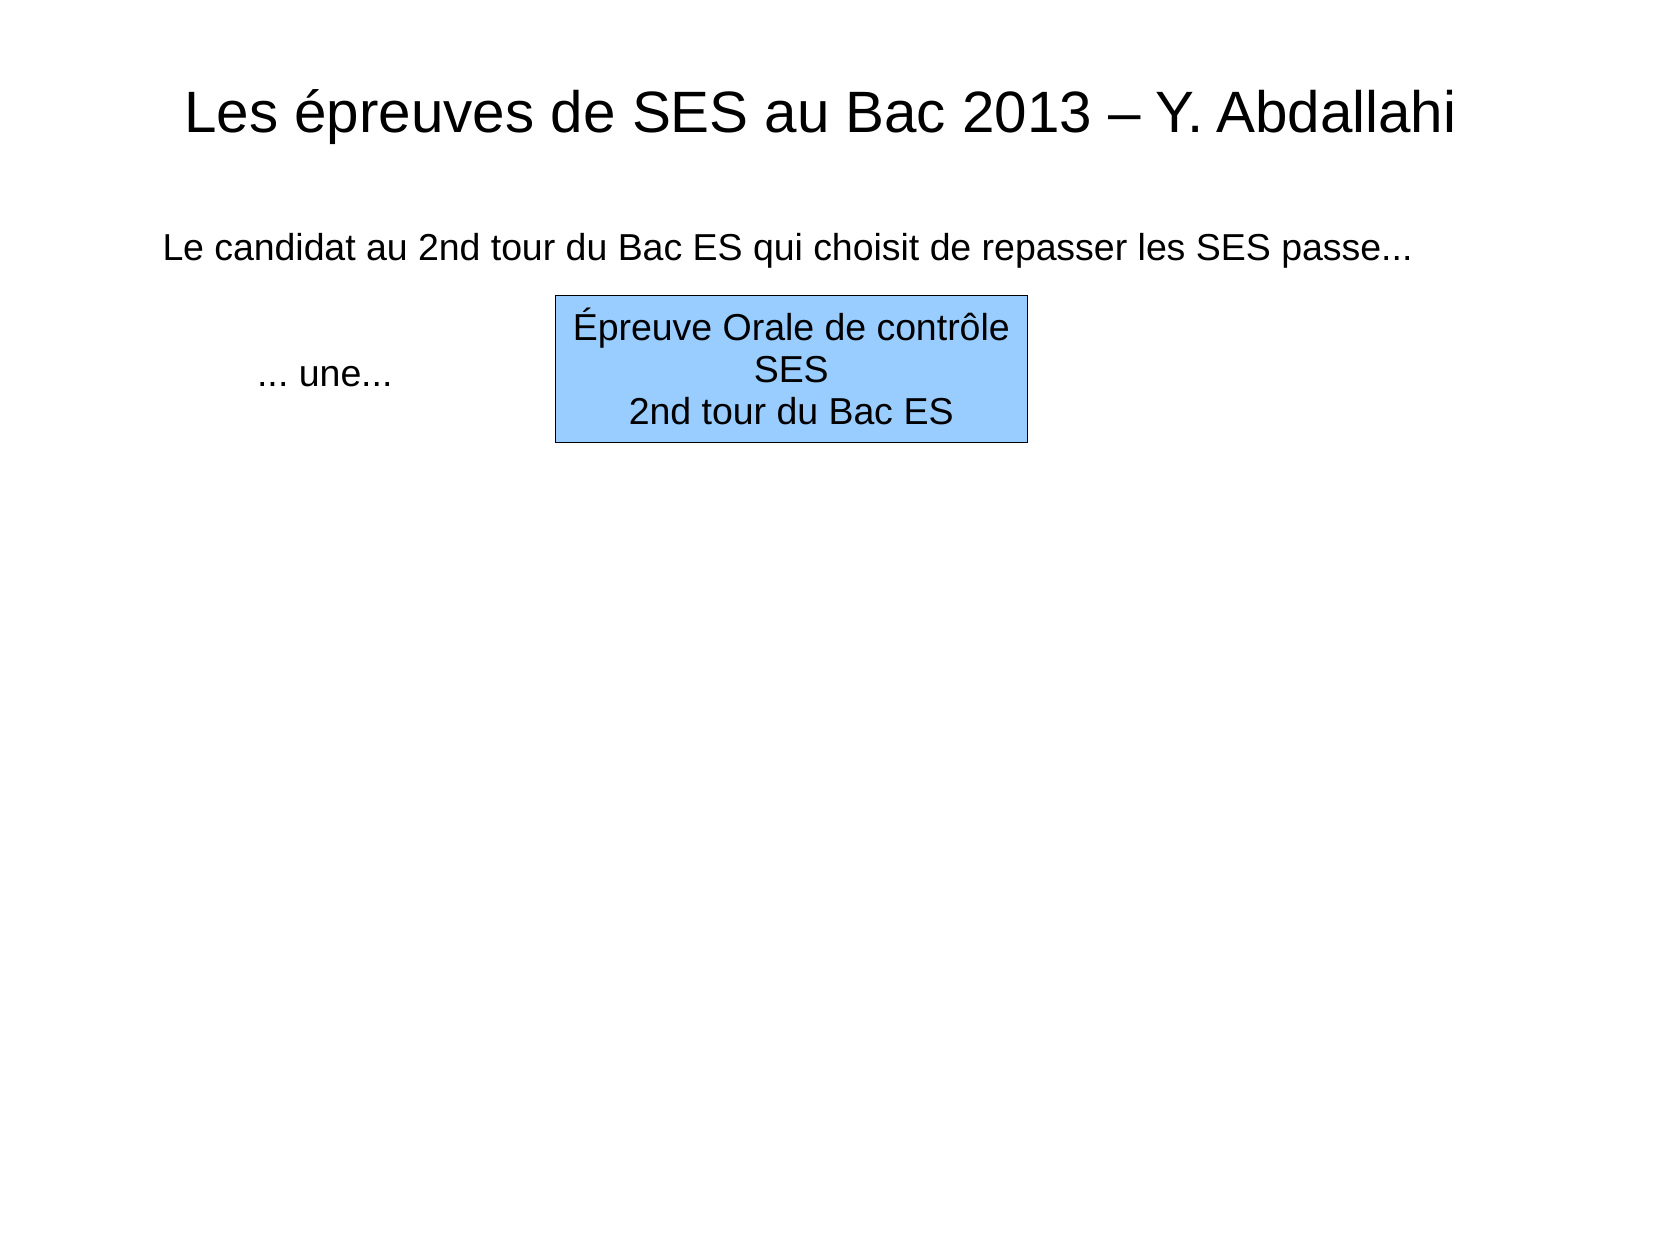

# Les épreuves de SES au Bac 2013 – Y. Abdallahi
Le candidat au 2nd tour du Bac ES qui choisit de repasser les SES passe...
Épreuve Orale de contrôle
SES
2nd tour du Bac ES
... une...